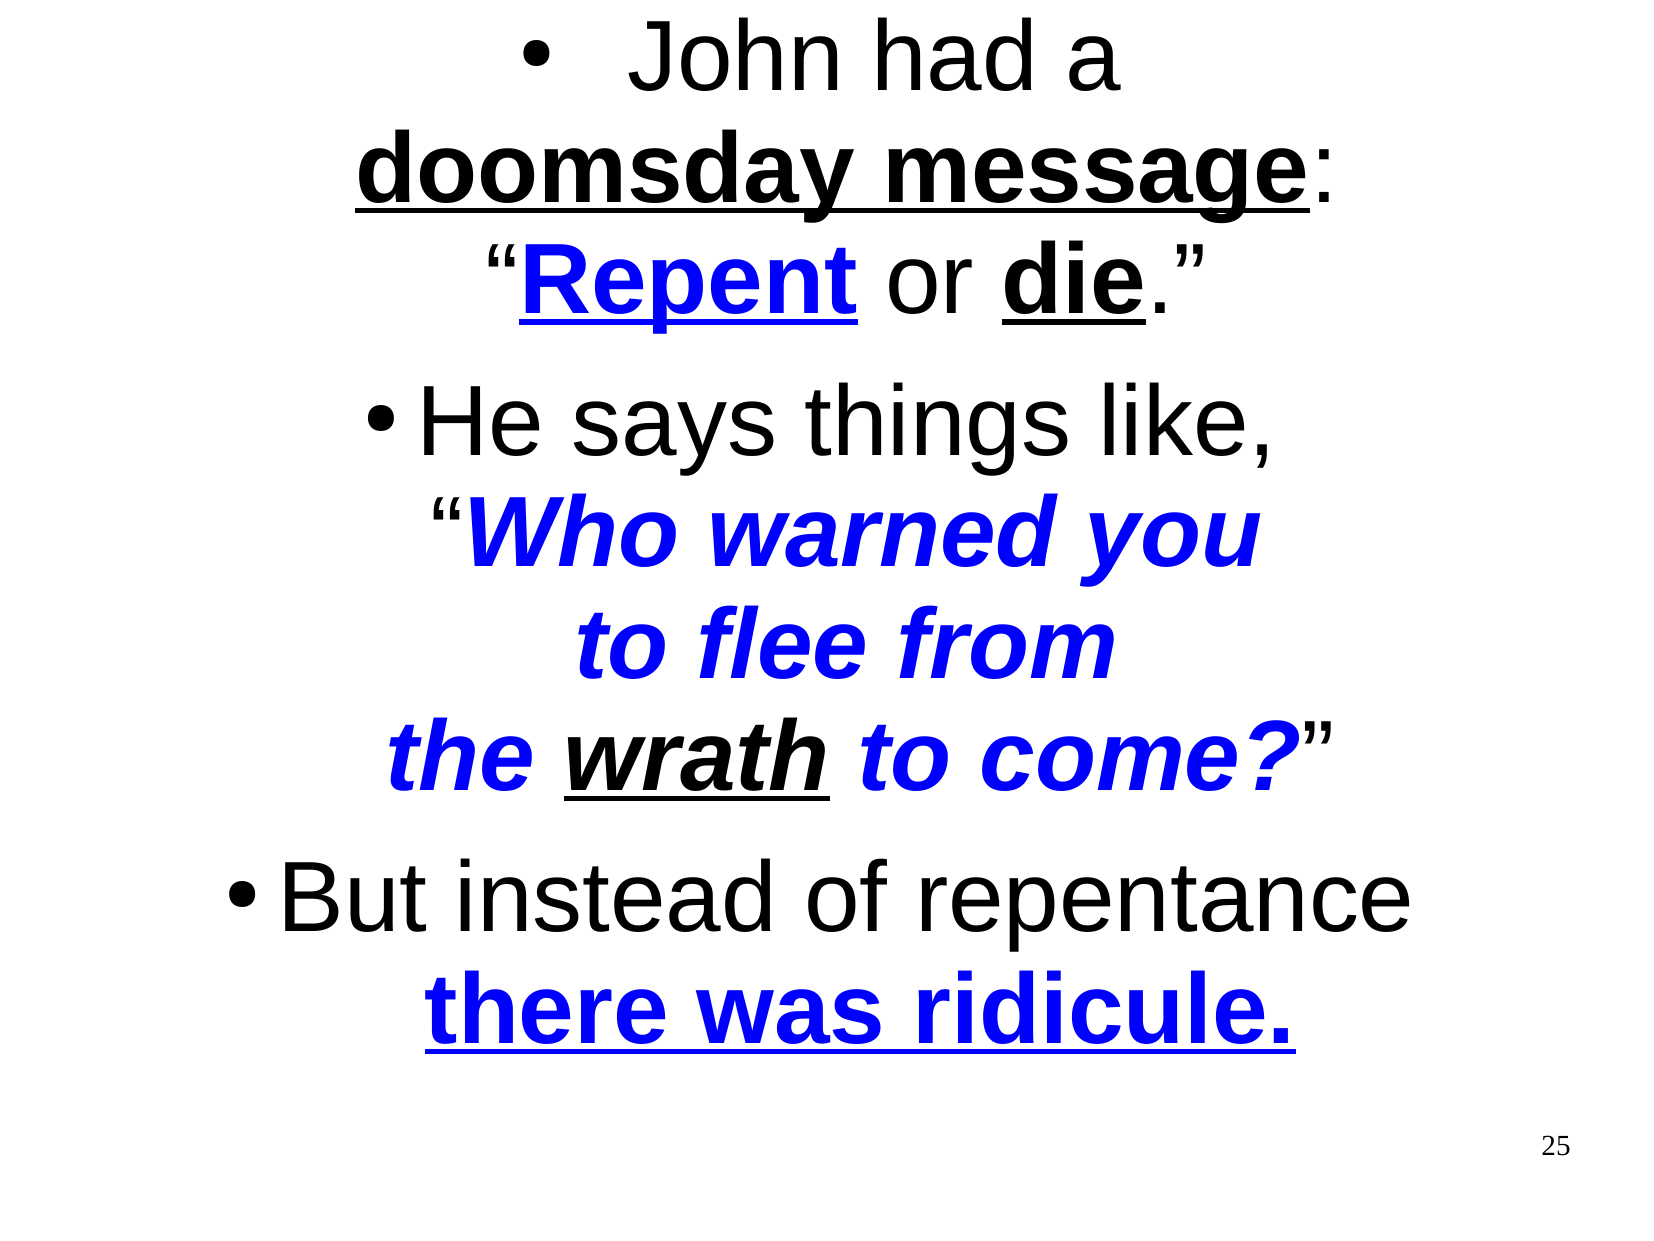

# John had a doomsday message: “Repent or die.”
He says things like,
“Who warned you
to flee from
the wrath to come?”
But instead of repentance
there was ridicule.
25